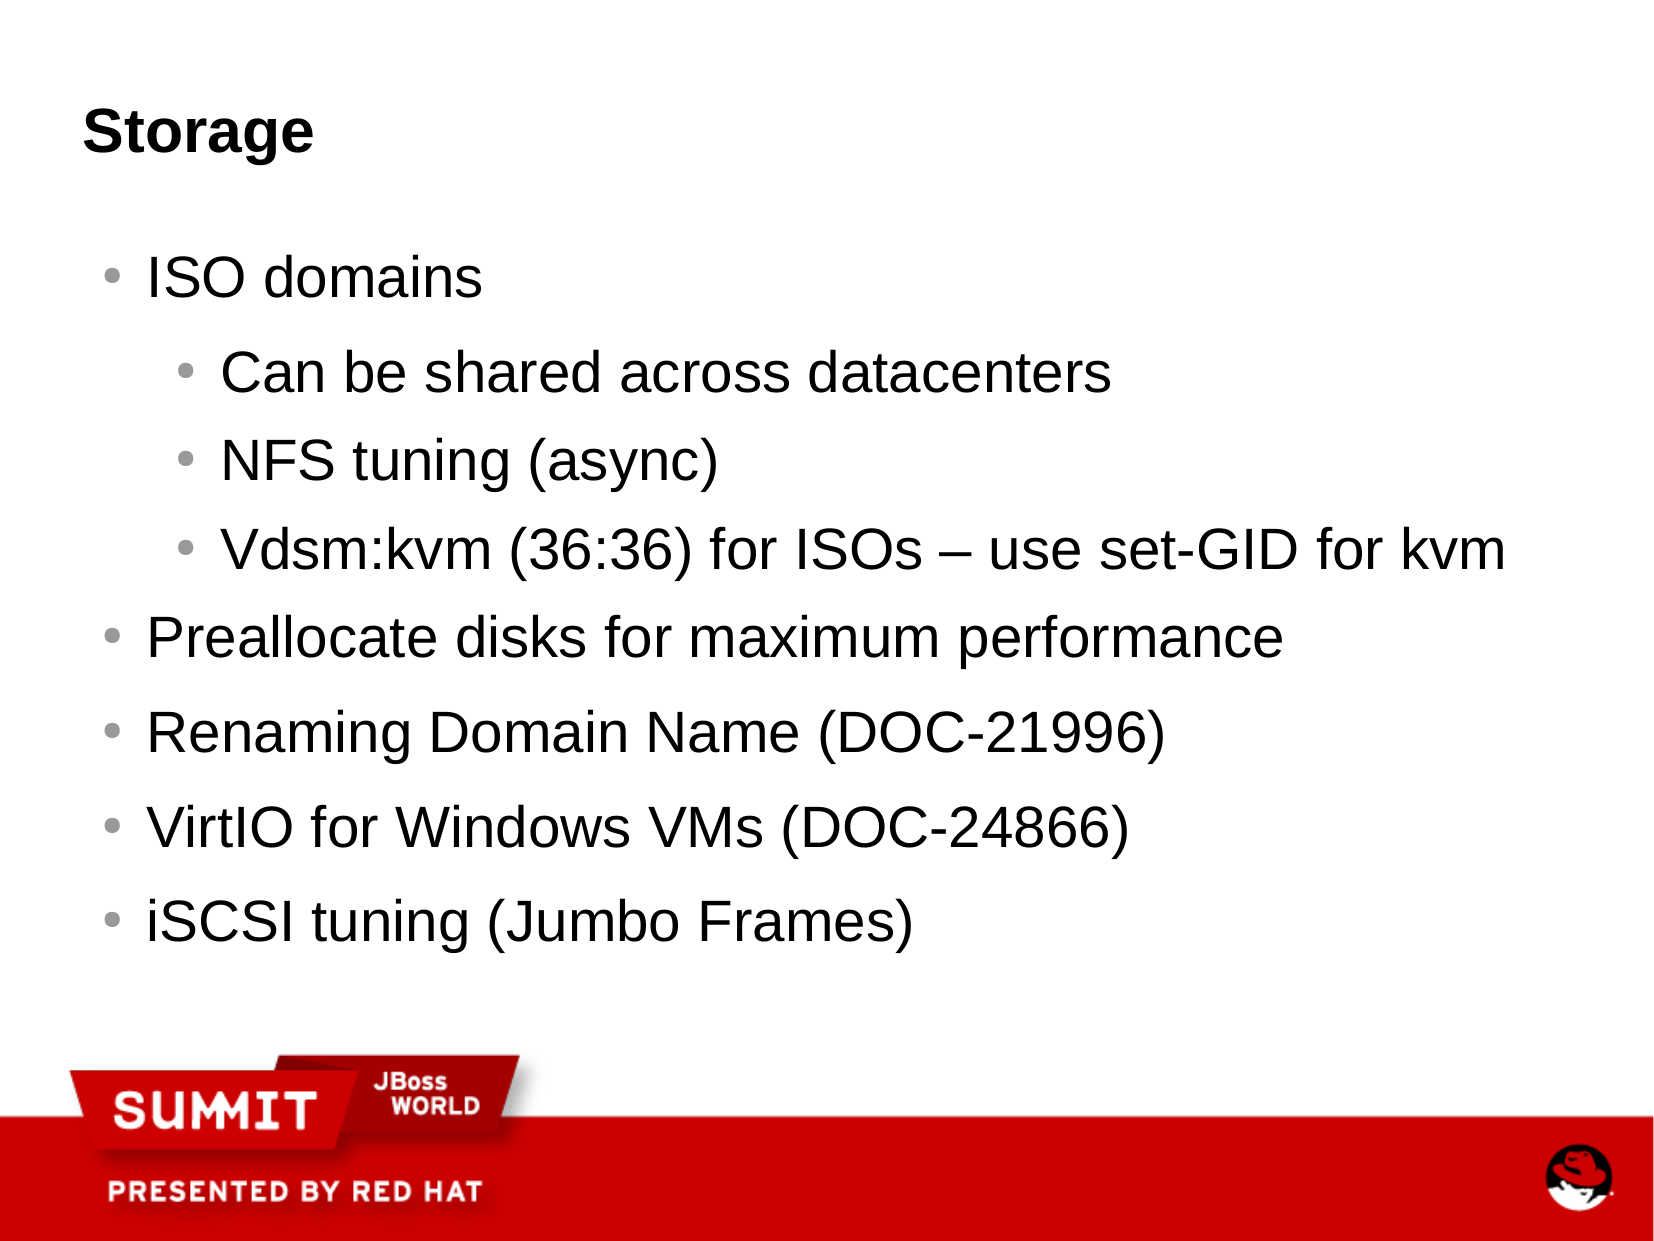

# Storage
ISO domains
Can be shared across datacenters
NFS tuning (async)
Vdsm:kvm (36:36) for ISOs – use set-GID for kvm
Preallocate disks for maximum performance
Renaming Domain Name (DOC-21996)
VirtIO for Windows VMs (DOC-24866)
iSCSI tuning (Jumbo Frames)